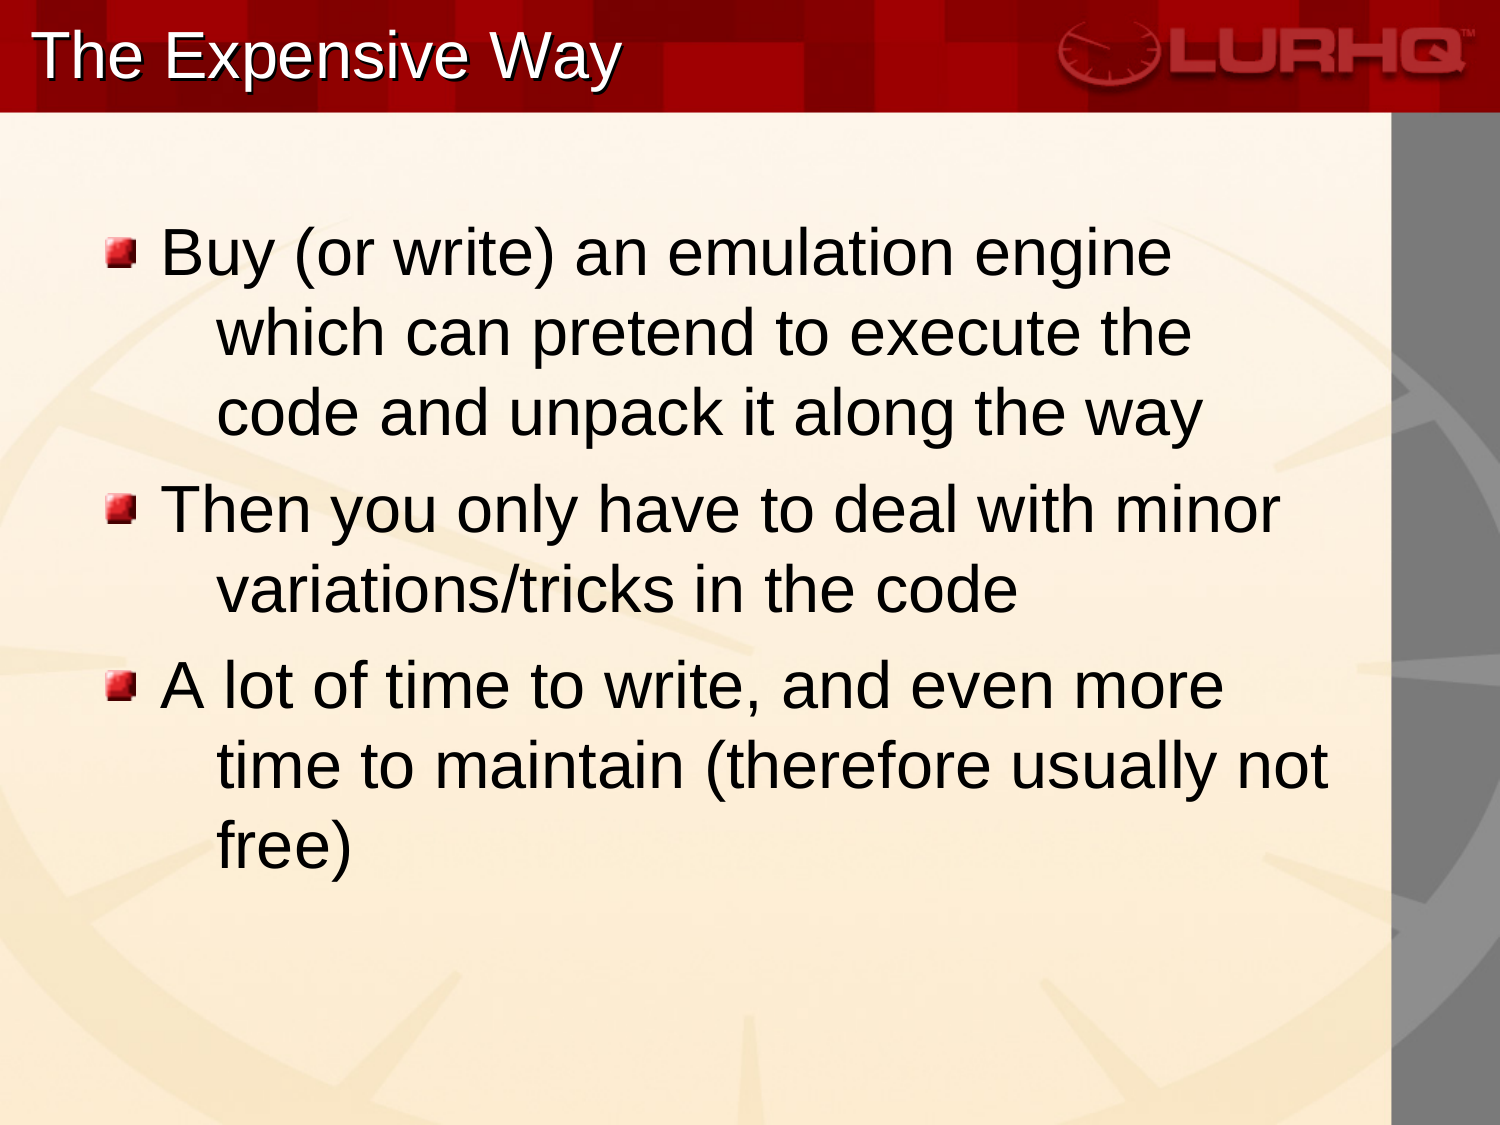

# The Expensive Way
Buy (or write) an emulation engine which can pretend to execute the code and unpack it along the way
Then you only have to deal with minor variations/tricks in the code
A lot of time to write, and even more time to maintain (therefore usually not free)